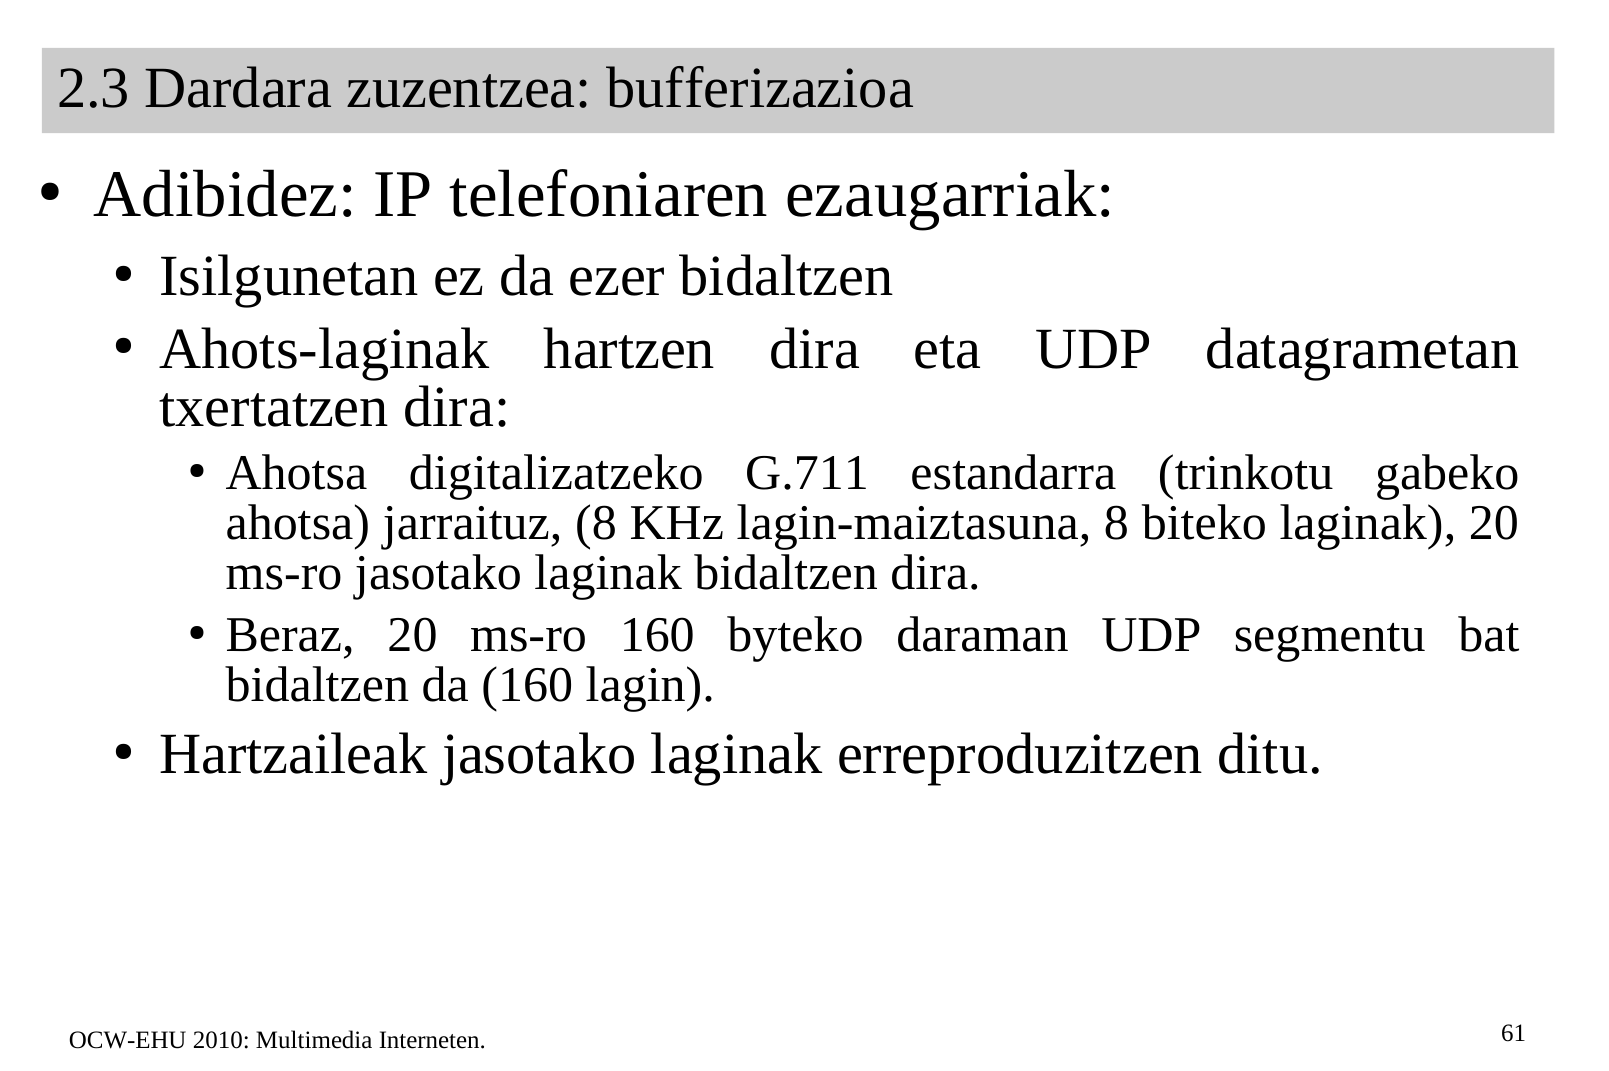

# 2.3 Dardara zuzentzea: bufferizazioa
Adibidez: IP telefoniaren ezaugarriak:
Isilgunetan ez da ezer bidaltzen
Ahots-laginak hartzen dira eta UDP datagrametan txertatzen dira:
Ahotsa digitalizatzeko G.711 estandarra (trinkotu gabeko ahotsa) jarraituz, (8 KHz lagin-maiztasuna, 8 biteko laginak), 20 ms-ro jasotako laginak bidaltzen dira.
Beraz, 20 ms-ro 160 byteko daraman UDP segmentu bat bidaltzen da (160 lagin).
Hartzaileak jasotako laginak erreproduzitzen ditu.
61